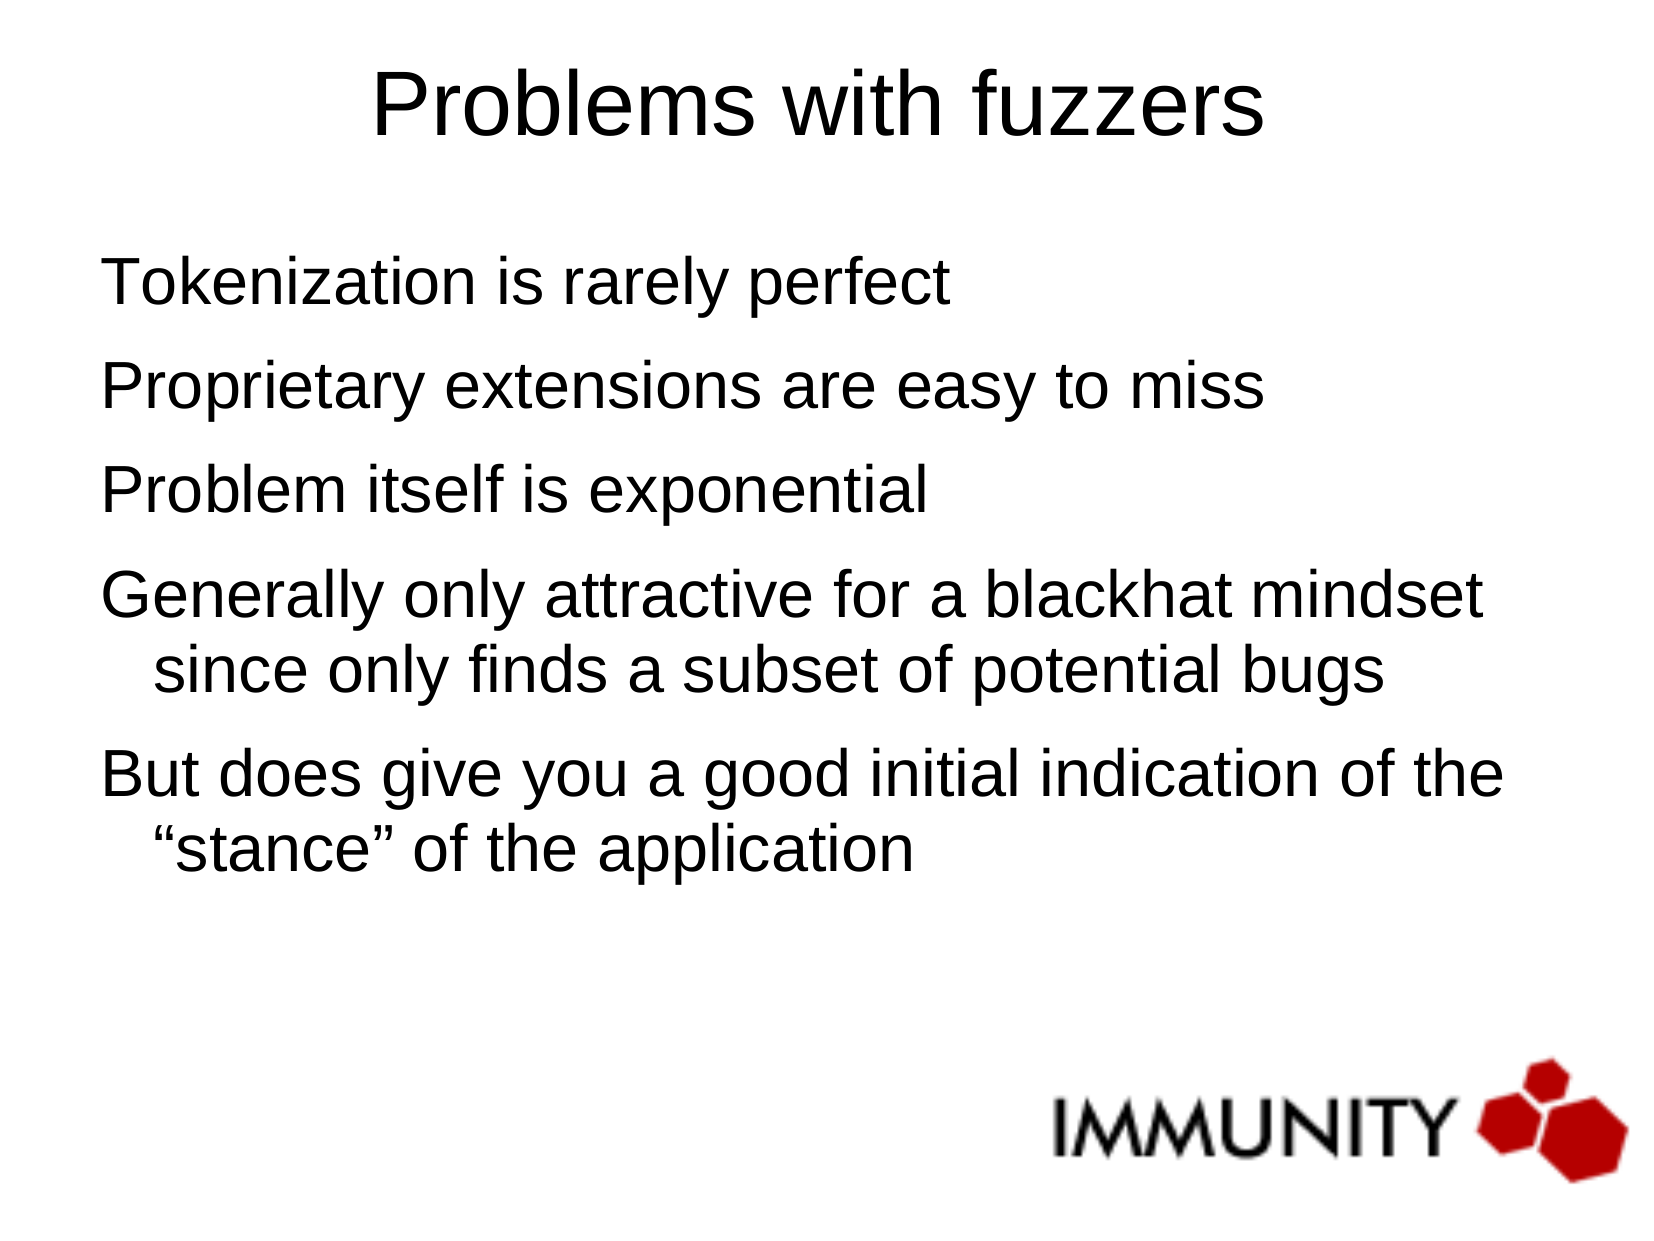

# Problems with fuzzers
Tokenization is rarely perfect
Proprietary extensions are easy to miss
Problem itself is exponential
Generally only attractive for a blackhat mindset since only finds a subset of potential bugs
But does give you a good initial indication of the “stance” of the application